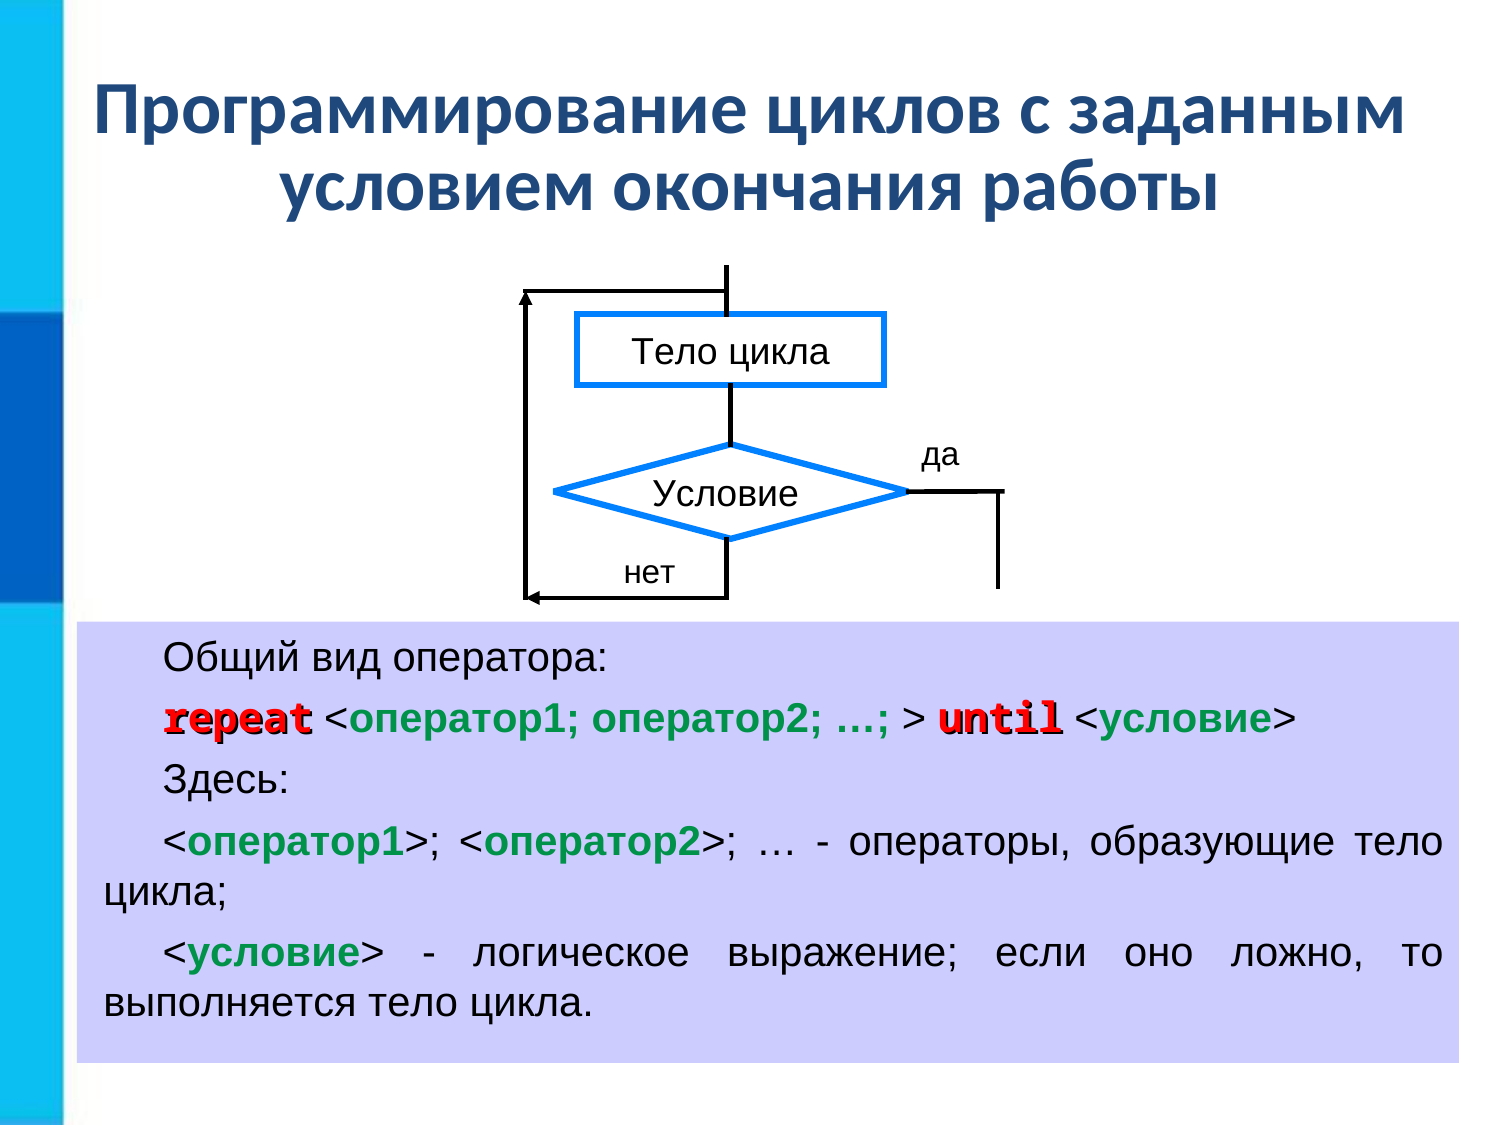

Программирование циклов с заданным условием окончания работы
Тело цикла
да
Условие
нет
Общий вид оператора:
repeat <оператор1; оператор2; …; > until <условие>
Здесь:
<оператор1>; <оператор2>; … - операторы, образующие тело цикла;
<условие> - логическое выражение; если оно ложно, то выполняется тело цикла.